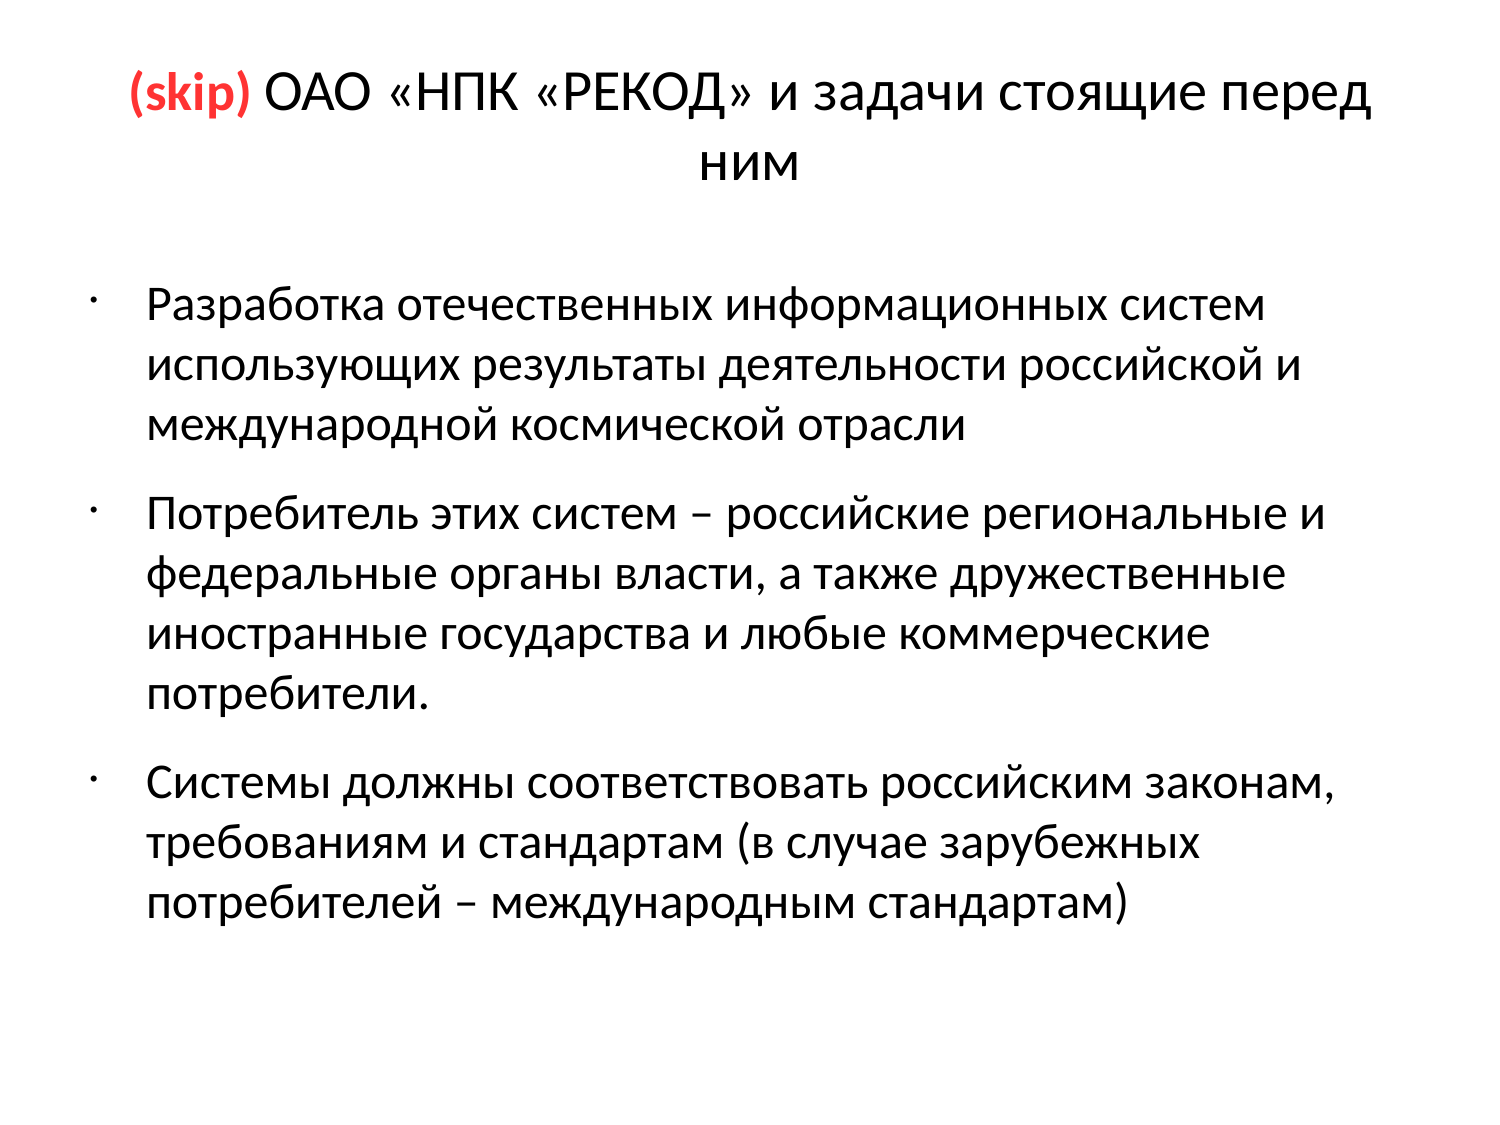

# (skip) ОАО «НПК «РЕКОД» и задачи стоящие перед ним
Разработка отечественных информационных систем использующих результаты деятельности российской и международной космической отрасли
Потребитель этих систем – российские региональные и федеральные органы власти, а также дружественные иностранные государства и любые коммерческие потребители.
Системы должны соответствовать российским законам, требованиям и стандартам (в случае зарубежных потребителей – международным стандартам)